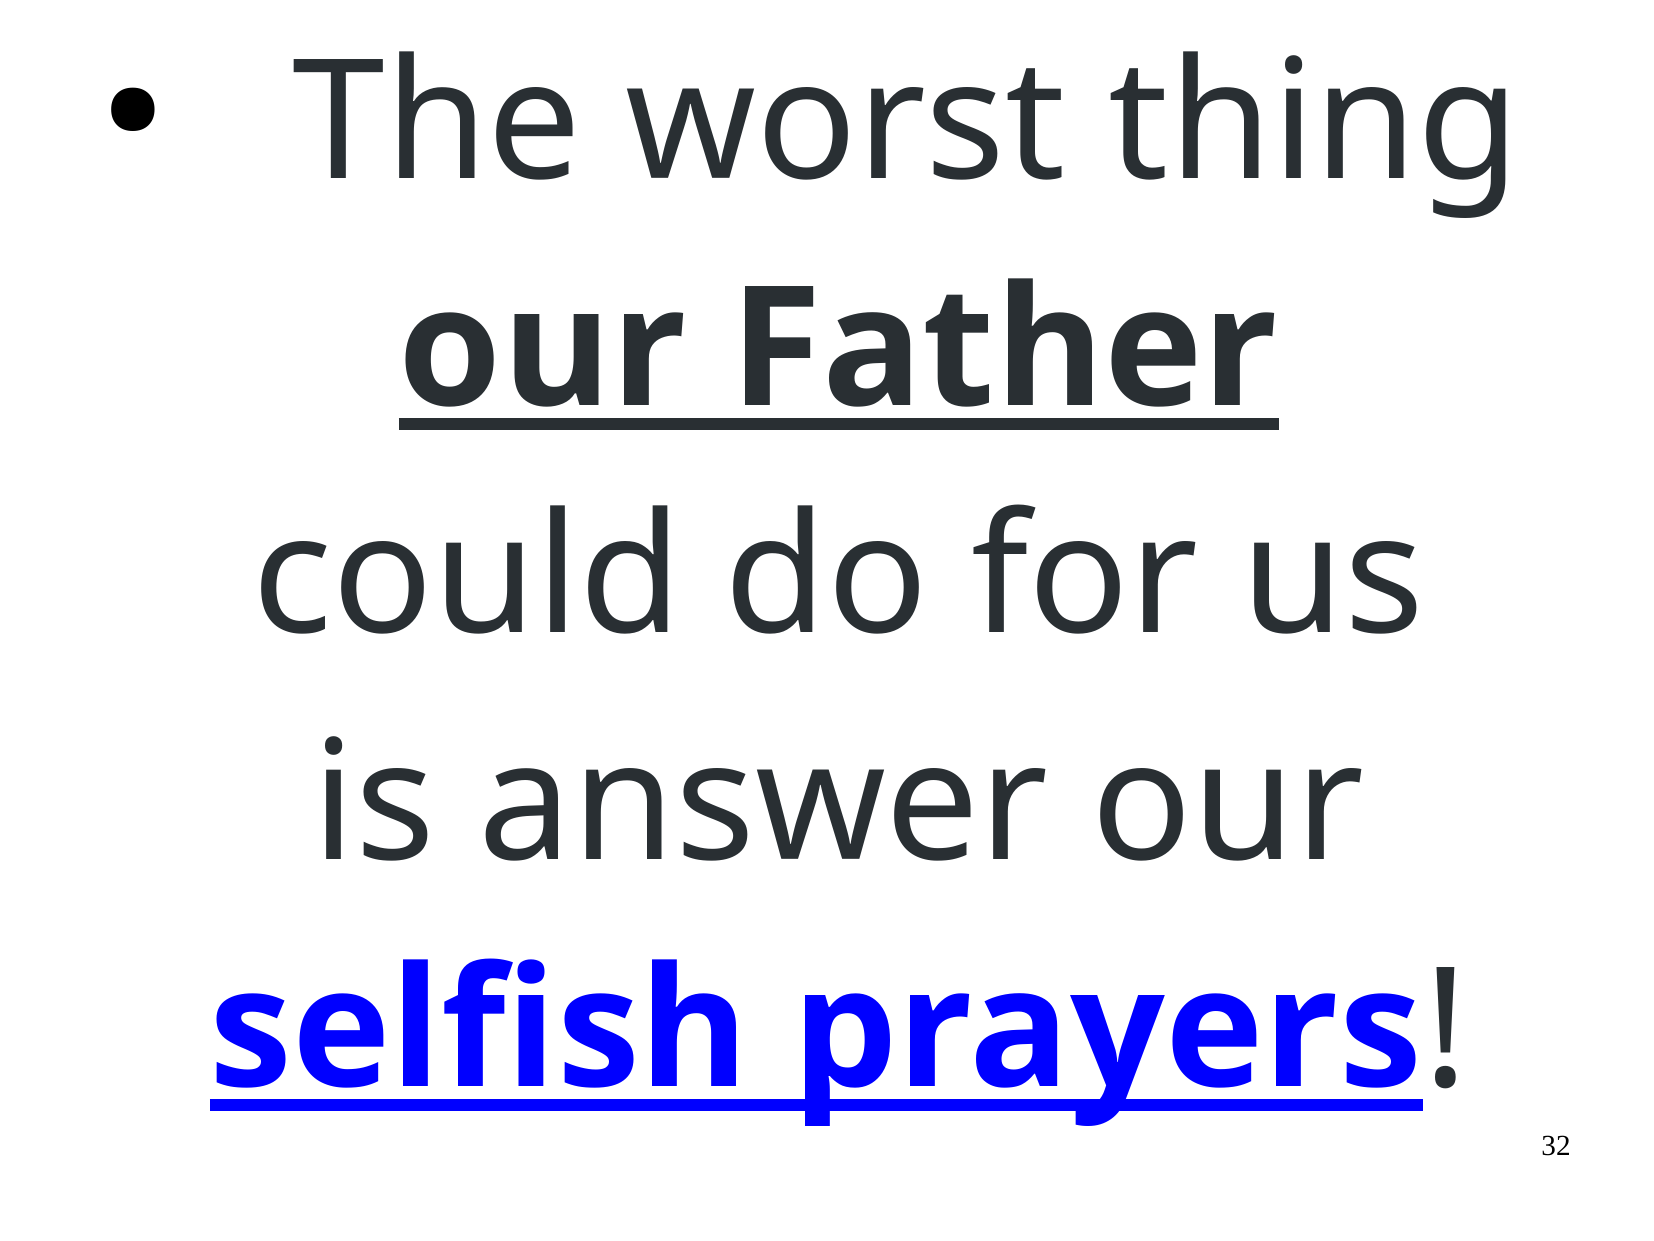

# The worst thing our Father could do for us is answer our selfish prayers!
32